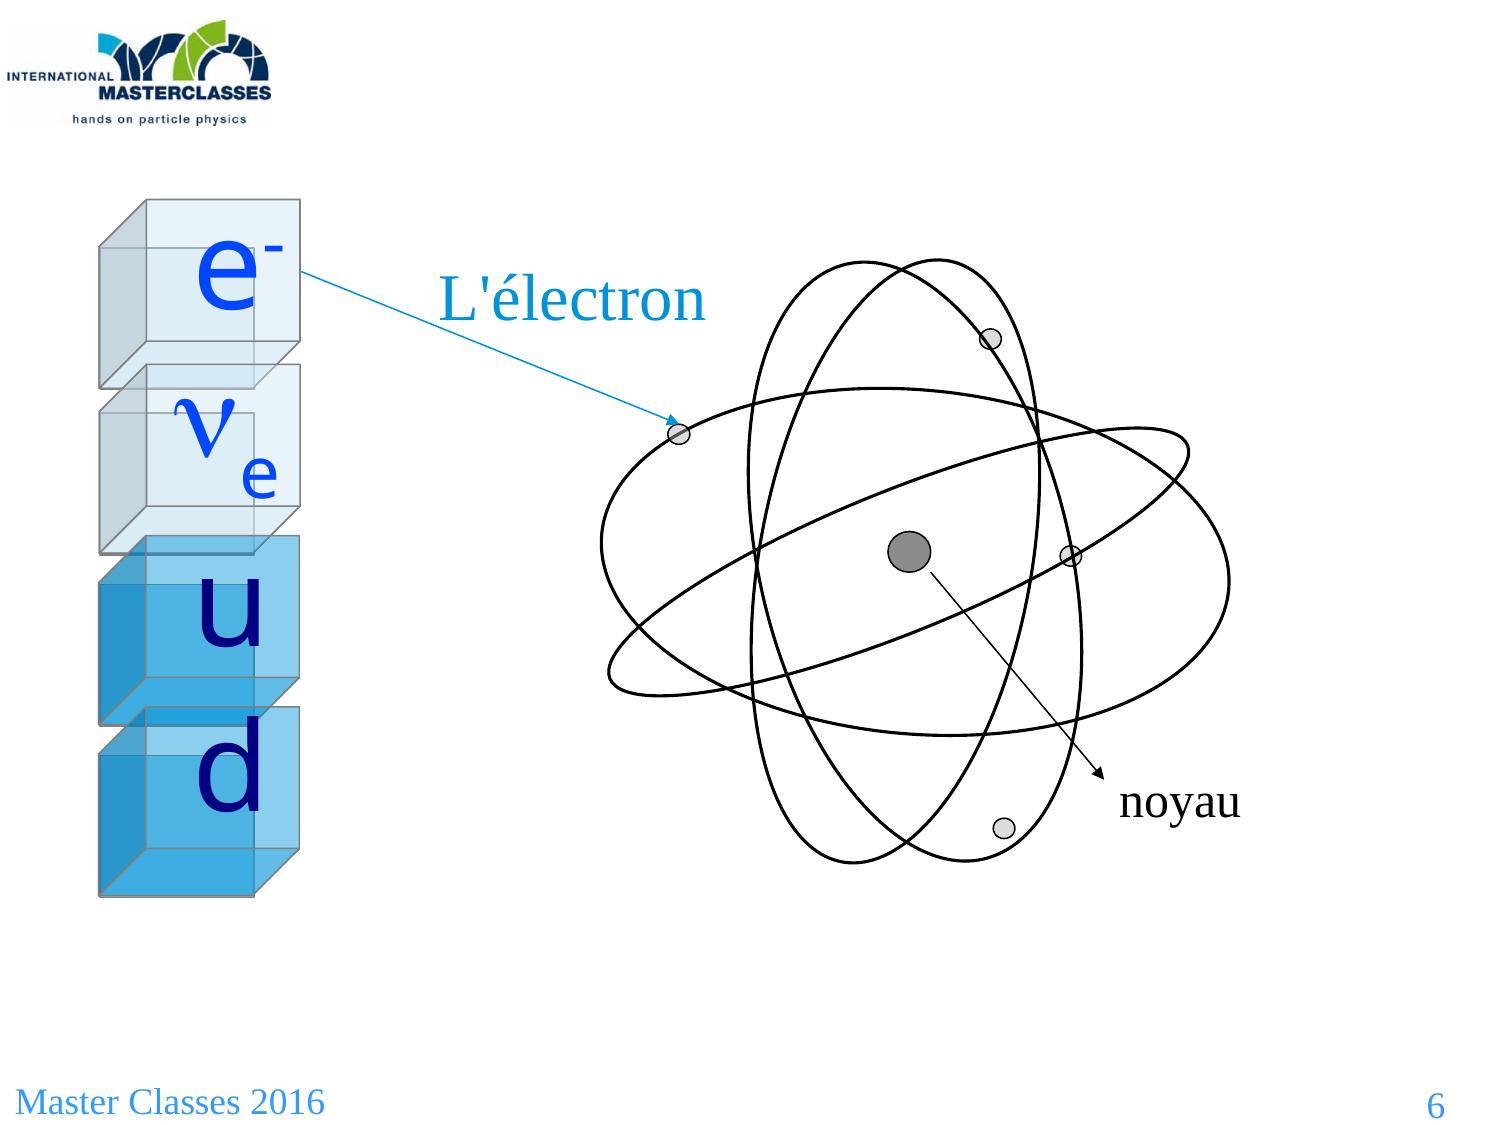

e-
L'électron
νe
u
d
noyau
Master Classes 2016
6